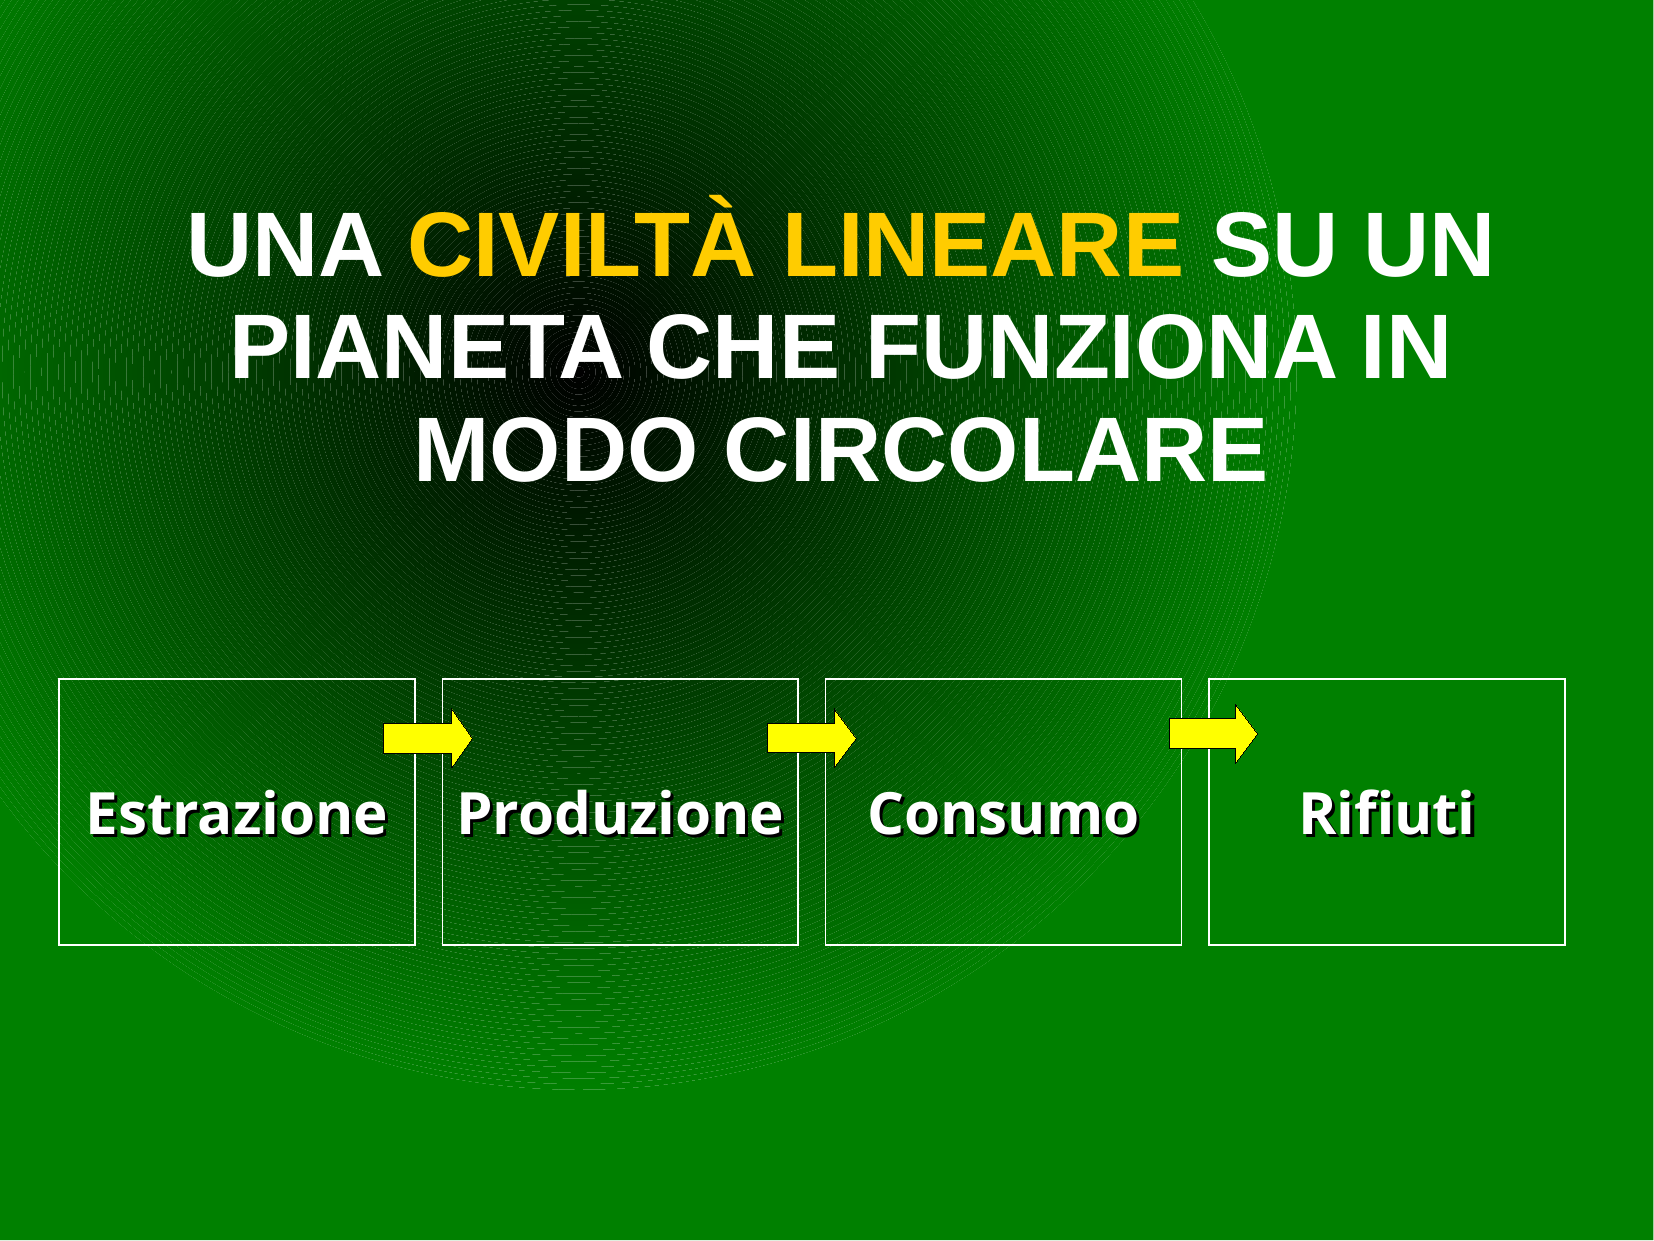

UNA CIVILTÀ LINEARE SU UN PIANETA CHE FUNZIONA IN MODO CIRCOLARE
Estrazione
Produzione
Consumo
Rifiuti